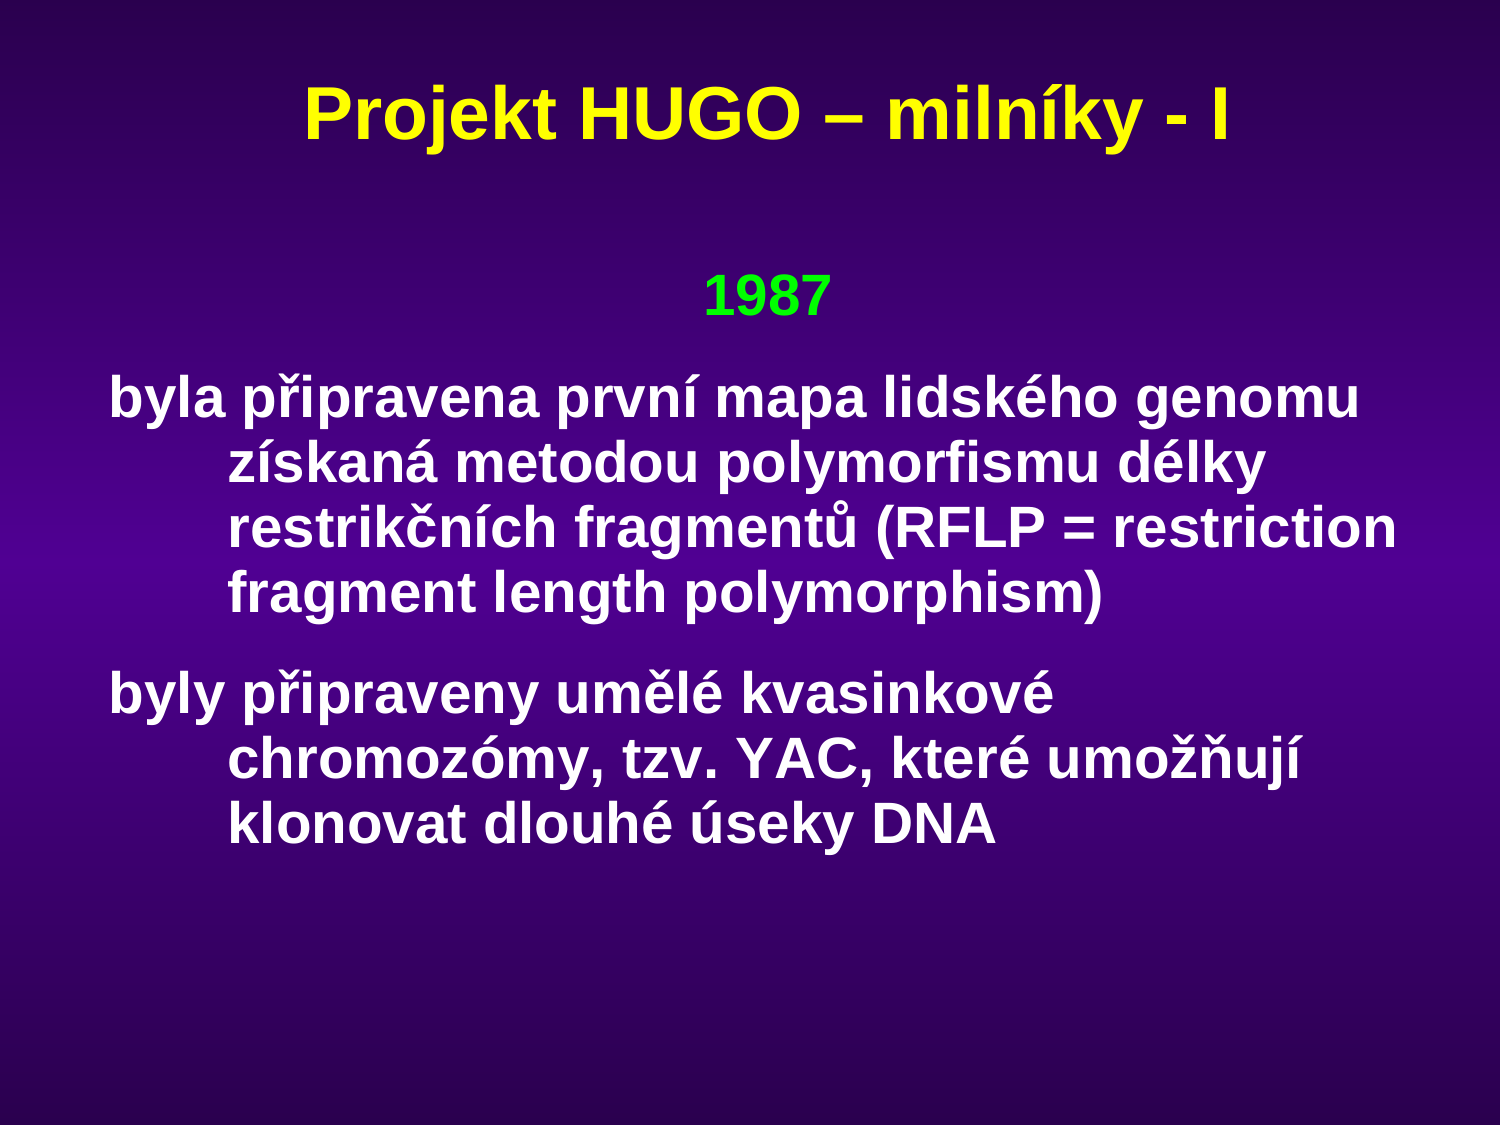

# Projekt HUGO – milníky - I
1987
byla připravena první mapa lidského genomu získaná metodou polymorfismu délky restrikčních fragmentů (RFLP = restriction fragment length polymorphism)
byly připraveny umělé kvasinkové chromozómy, tzv. YAC, které umožňují klonovat dlouhé úseky DNA